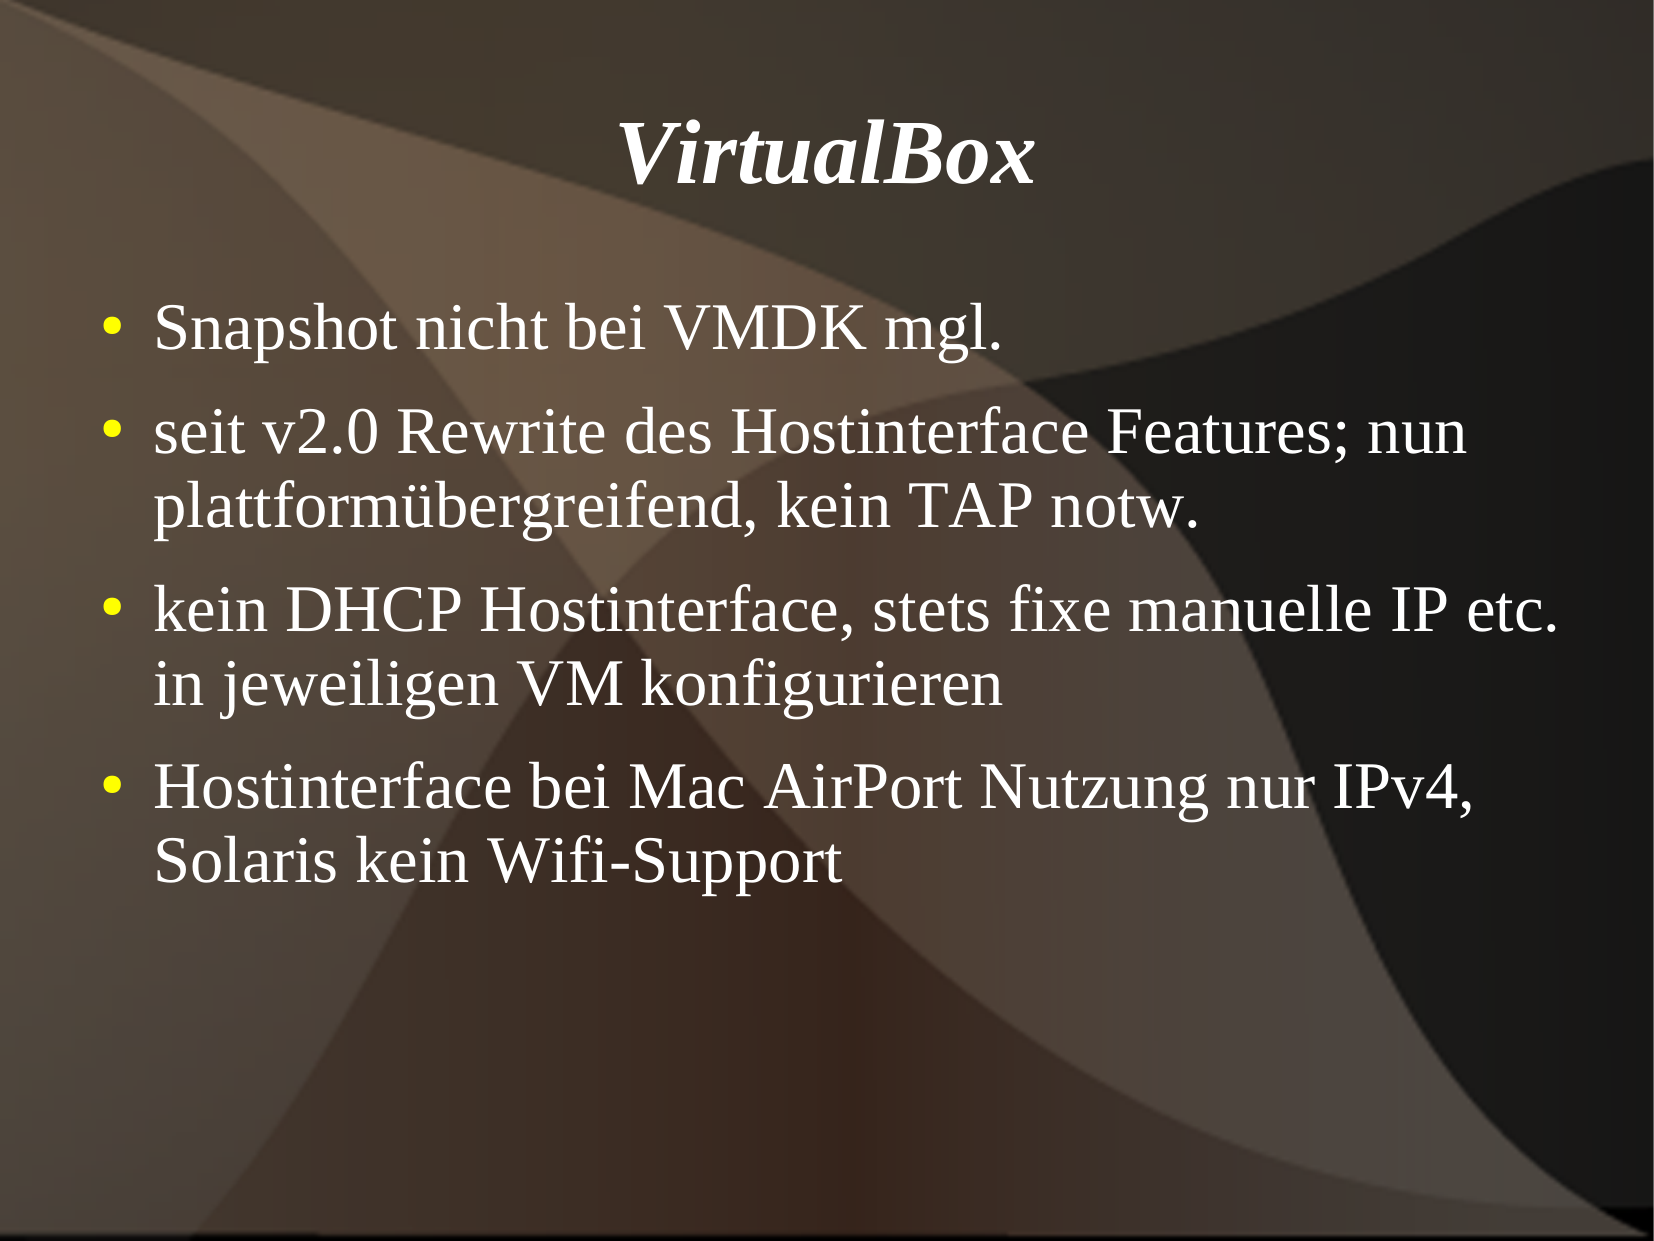

# VirtualBox
Snapshot nicht bei VMDK mgl.
seit v2.0 Rewrite des Hostinterface Features; nun plattformübergreifend, kein TAP notw.
kein DHCP Hostinterface, stets fixe manuelle IP etc. in jeweiligen VM konfigurieren
Hostinterface bei Mac AirPort Nutzung nur IPv4, Solaris kein Wifi-Support